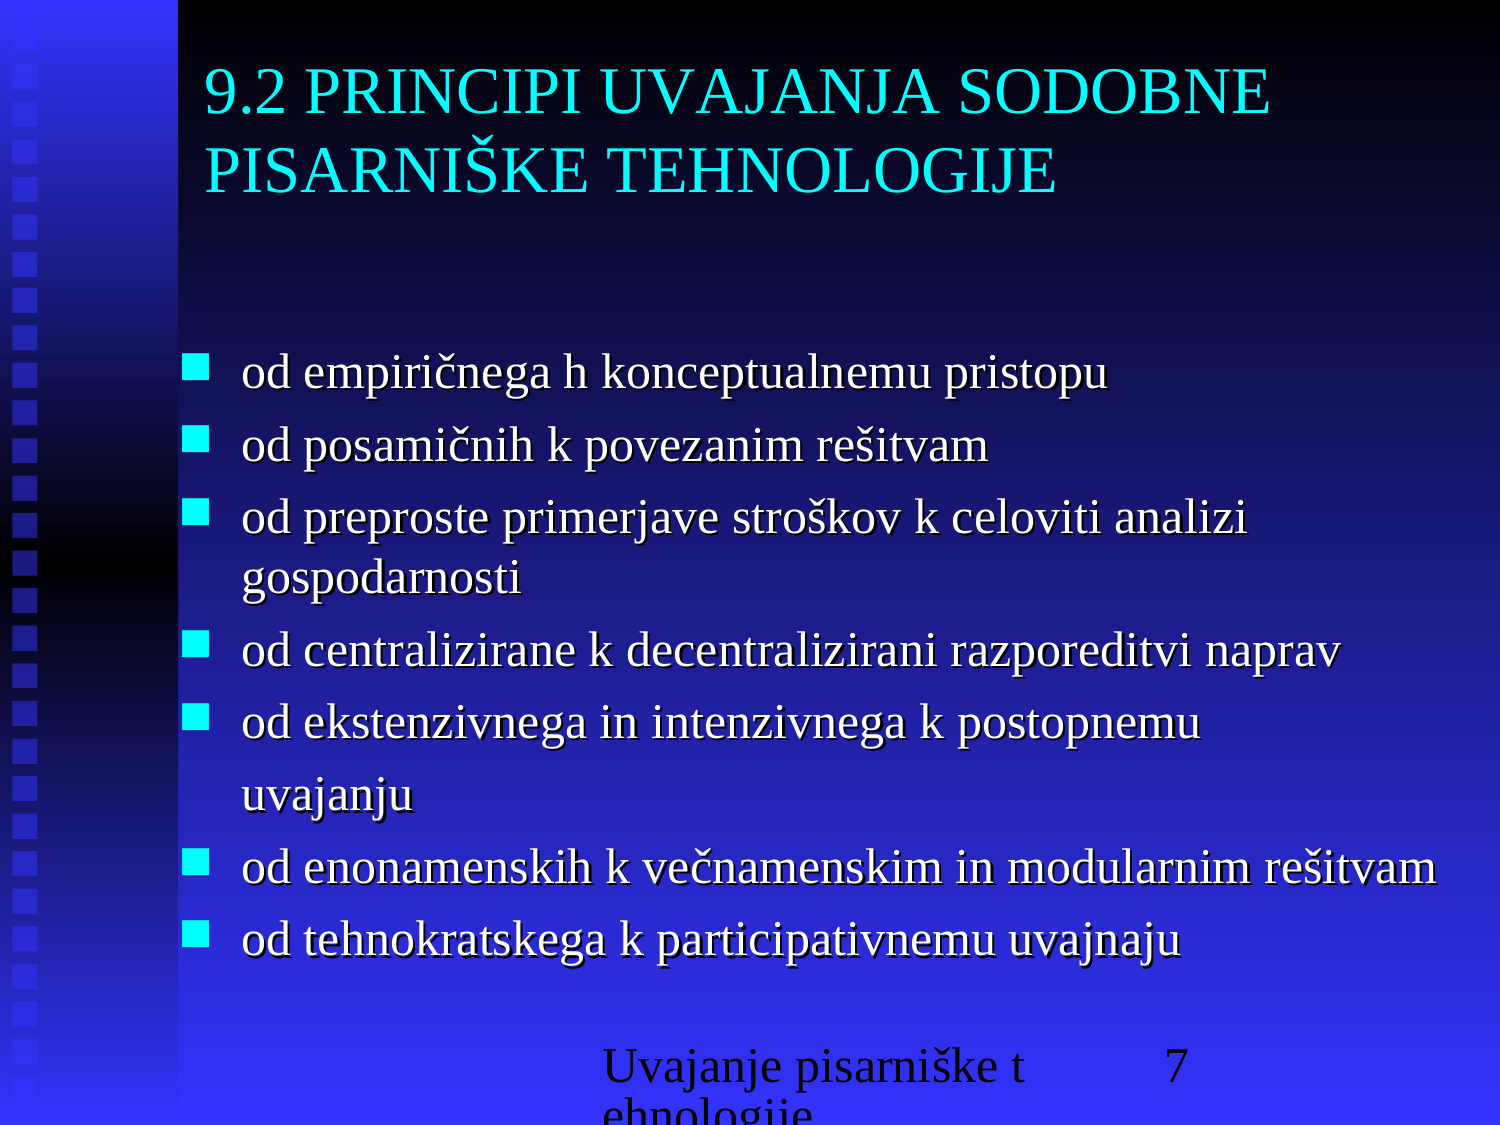

# 9.2 PRINCIPI UVAJANJA SODOBNE PISARNIŠKE TEHNOLOGIJE
od empiričnega h konceptualnemu pristopu
od posamičnih k povezanim rešitvam
od preproste primerjave stroškov k celoviti analizi gospodarnosti
od centralizirane k decentralizirani razporeditvi naprav
od ekstenzivnega in intenzivnega k postopnemu
	uvajanju
od enonamenskih k večnamenskim in modularnim rešitvam
od tehnokratskega k participativnemu uvajnaju
Uvajanje pisarniške tehnologije
7